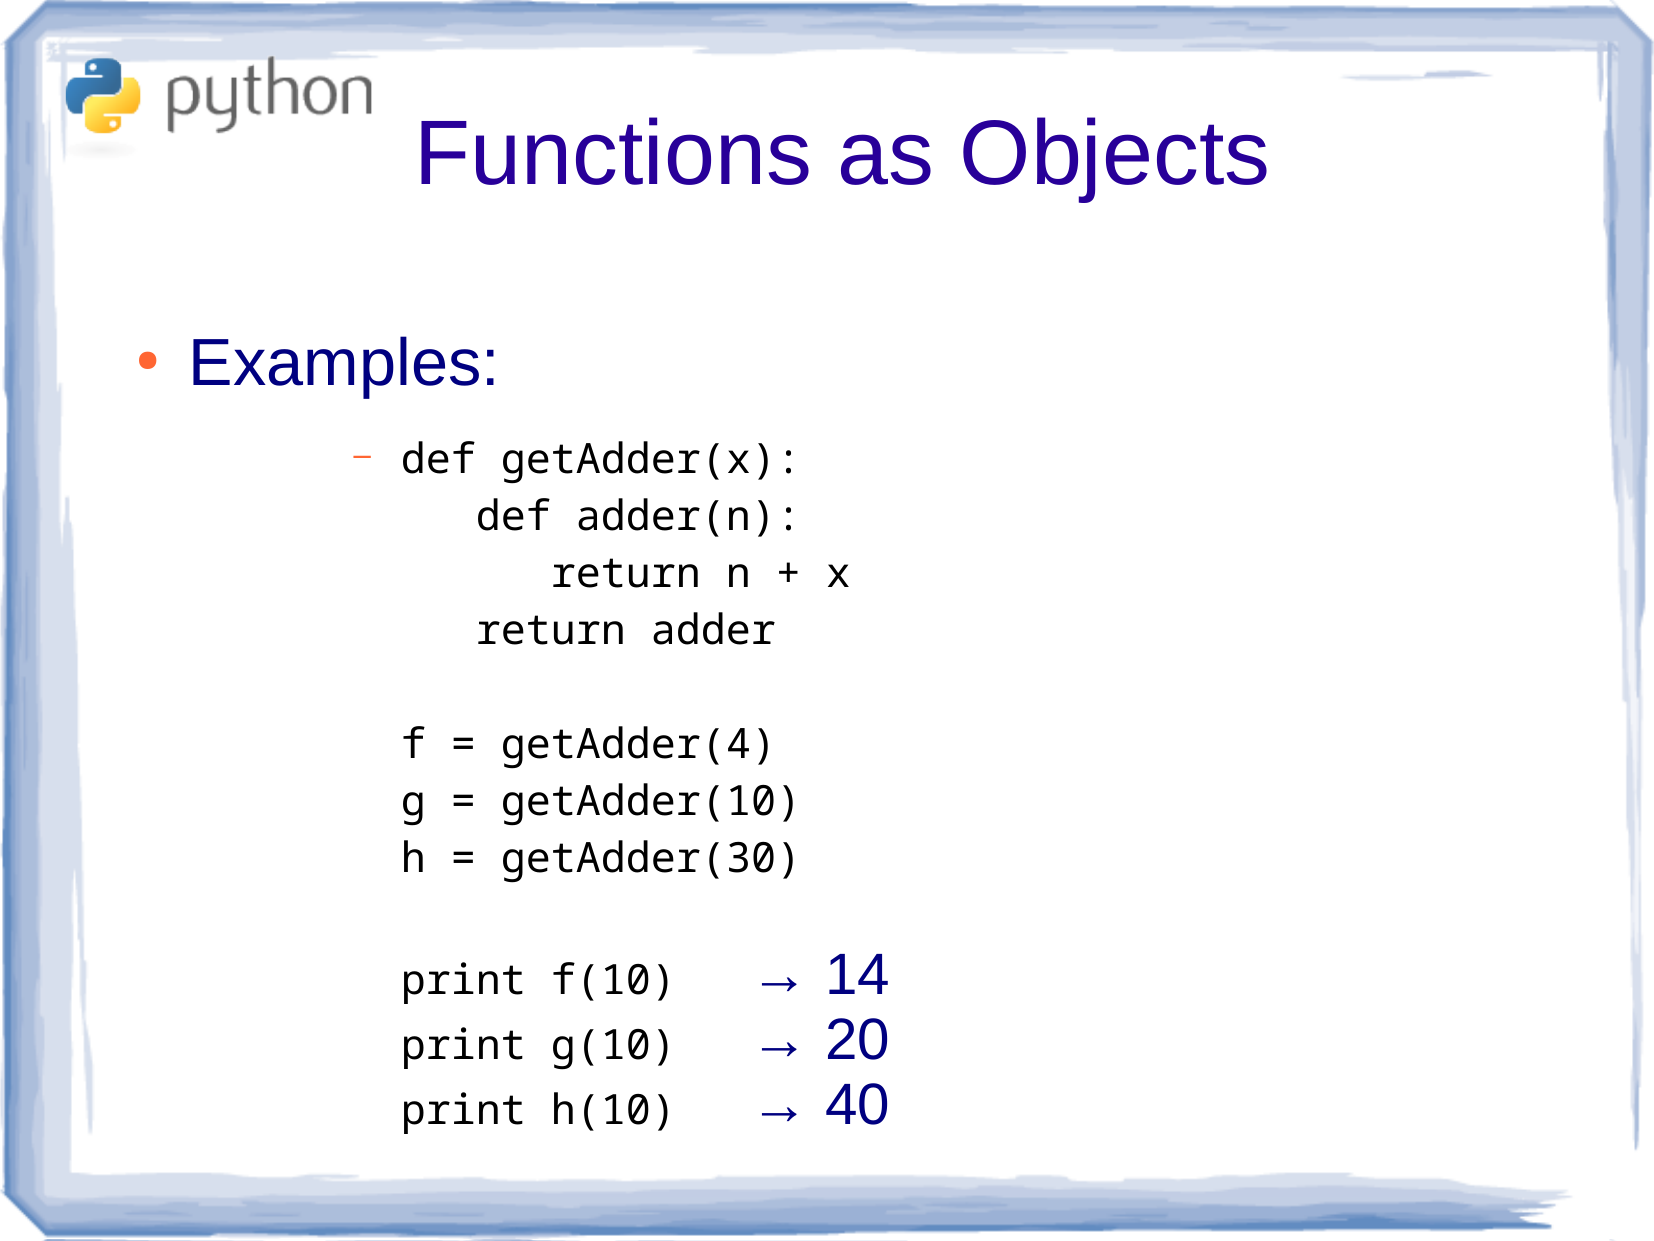

# Functions as Objects
Examples:
def getAdder(x):
	def adder(n):
		return n + x
	return adder
f = getAdder(4)
g = getAdder(10)
h = getAdder(30)
print f(10) → 14
print g(10) → 20
print h(10) → 40